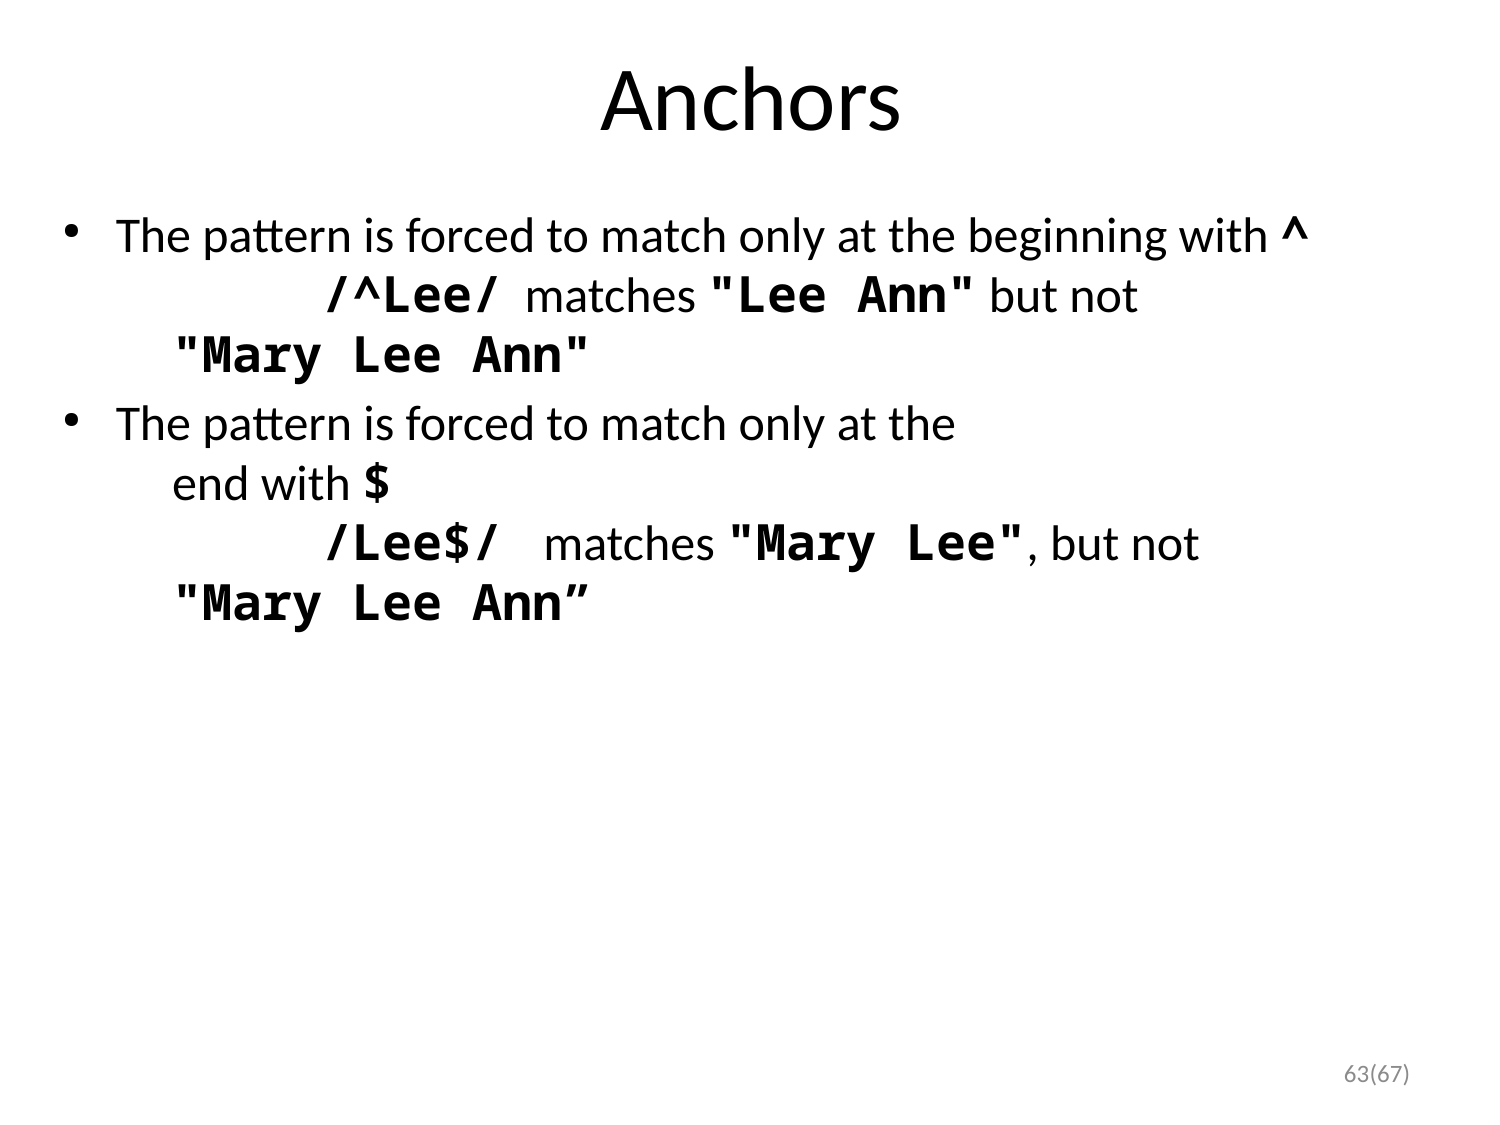

# Anchors
The pattern is forced to match only at the beginning with ^
 	/^Lee/ matches "Lee Ann" but not 			"Mary Lee Ann"
The pattern is forced to match only at the
end with $
		/Lee$/ matches "Mary Lee", but not 		"Mary Lee Ann”
63